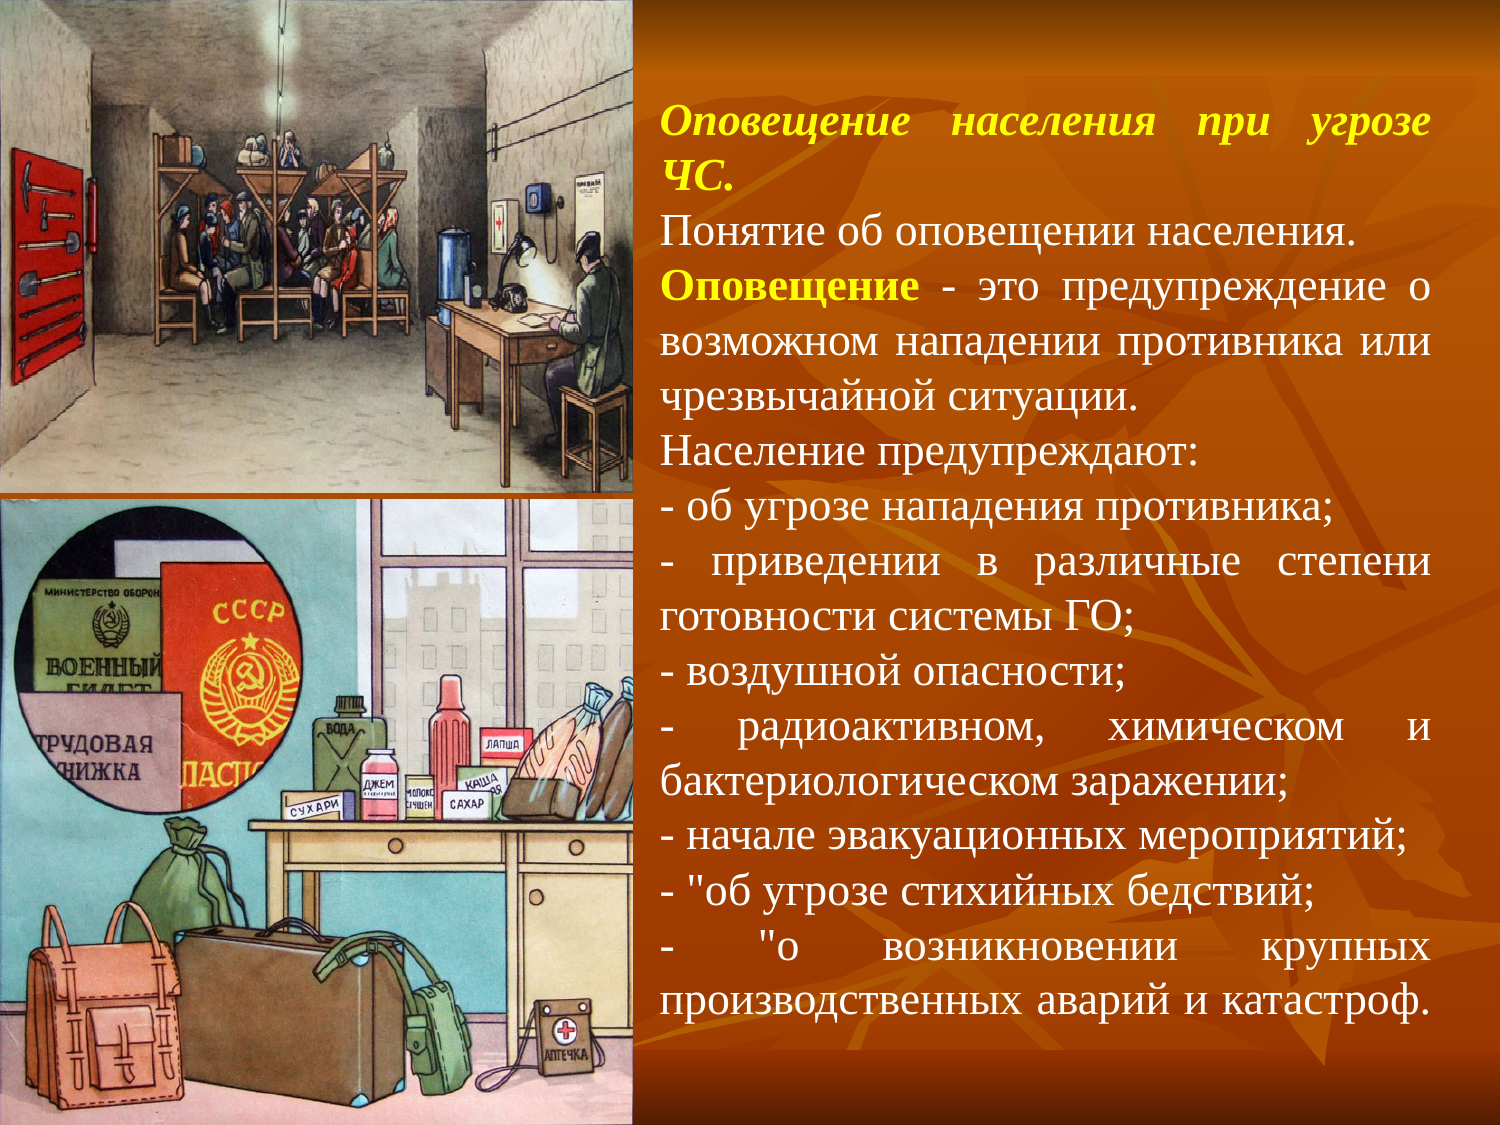

Оповещение населения при угрозе ЧС.
Понятие об оповещении населения.
Оповещение - это предупреждение о возможном нападении противника или чрезвычайной ситуации.
Население предупреждают:
- об угрозе нападения противника;
- приведении в различные степени готовности системы ГО;
- воздушной опасности;
- радиоактивном, химическом и бактериологическом заражении;
- начале эвакуационных мероприятий;
- "об угрозе стихийных бедствий;
- "о возникновении крупных производственных аварий и катастроф.